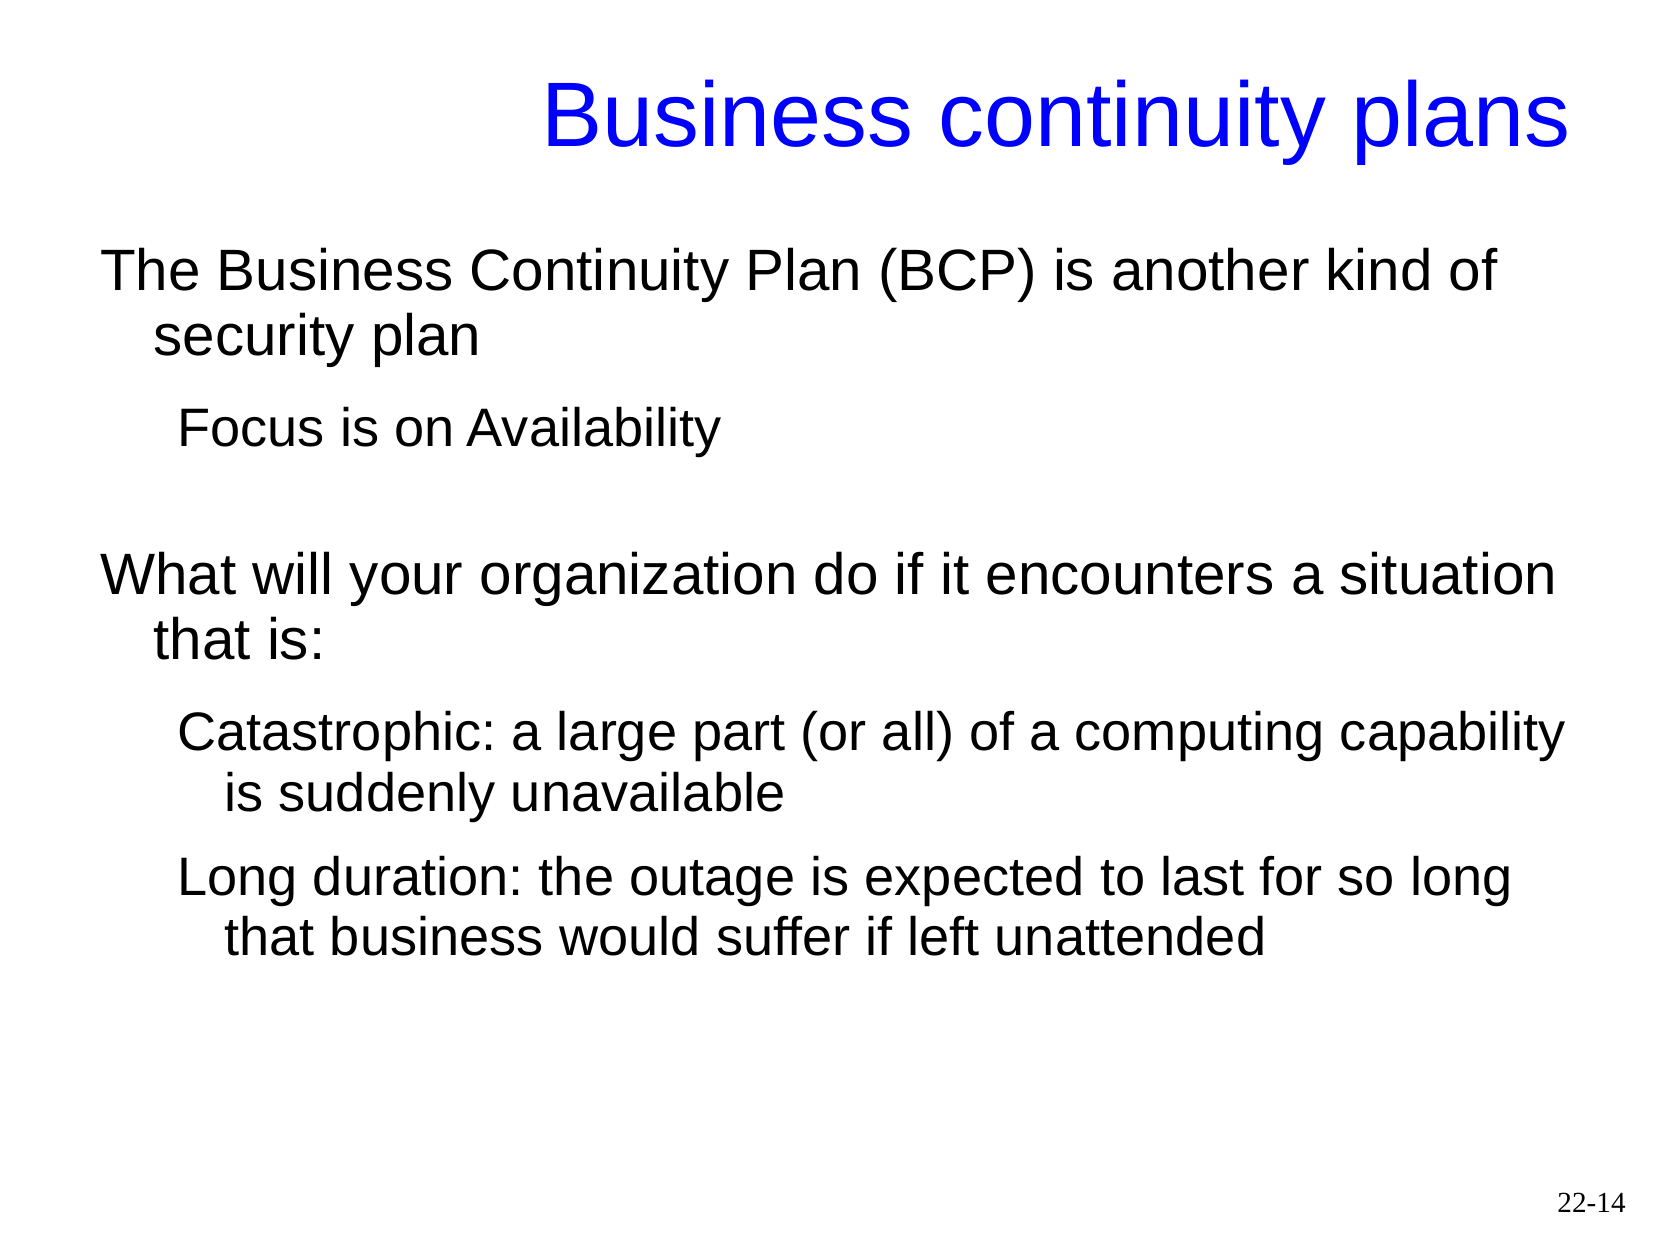

# Business continuity plans
The Business Continuity Plan (BCP) is another kind of security plan
Focus is on Availability
What will your organization do if it encounters a situation that is:
Catastrophic: a large part (or all) of a computing capability is suddenly unavailable
Long duration: the outage is expected to last for so long that business would suffer if left unattended